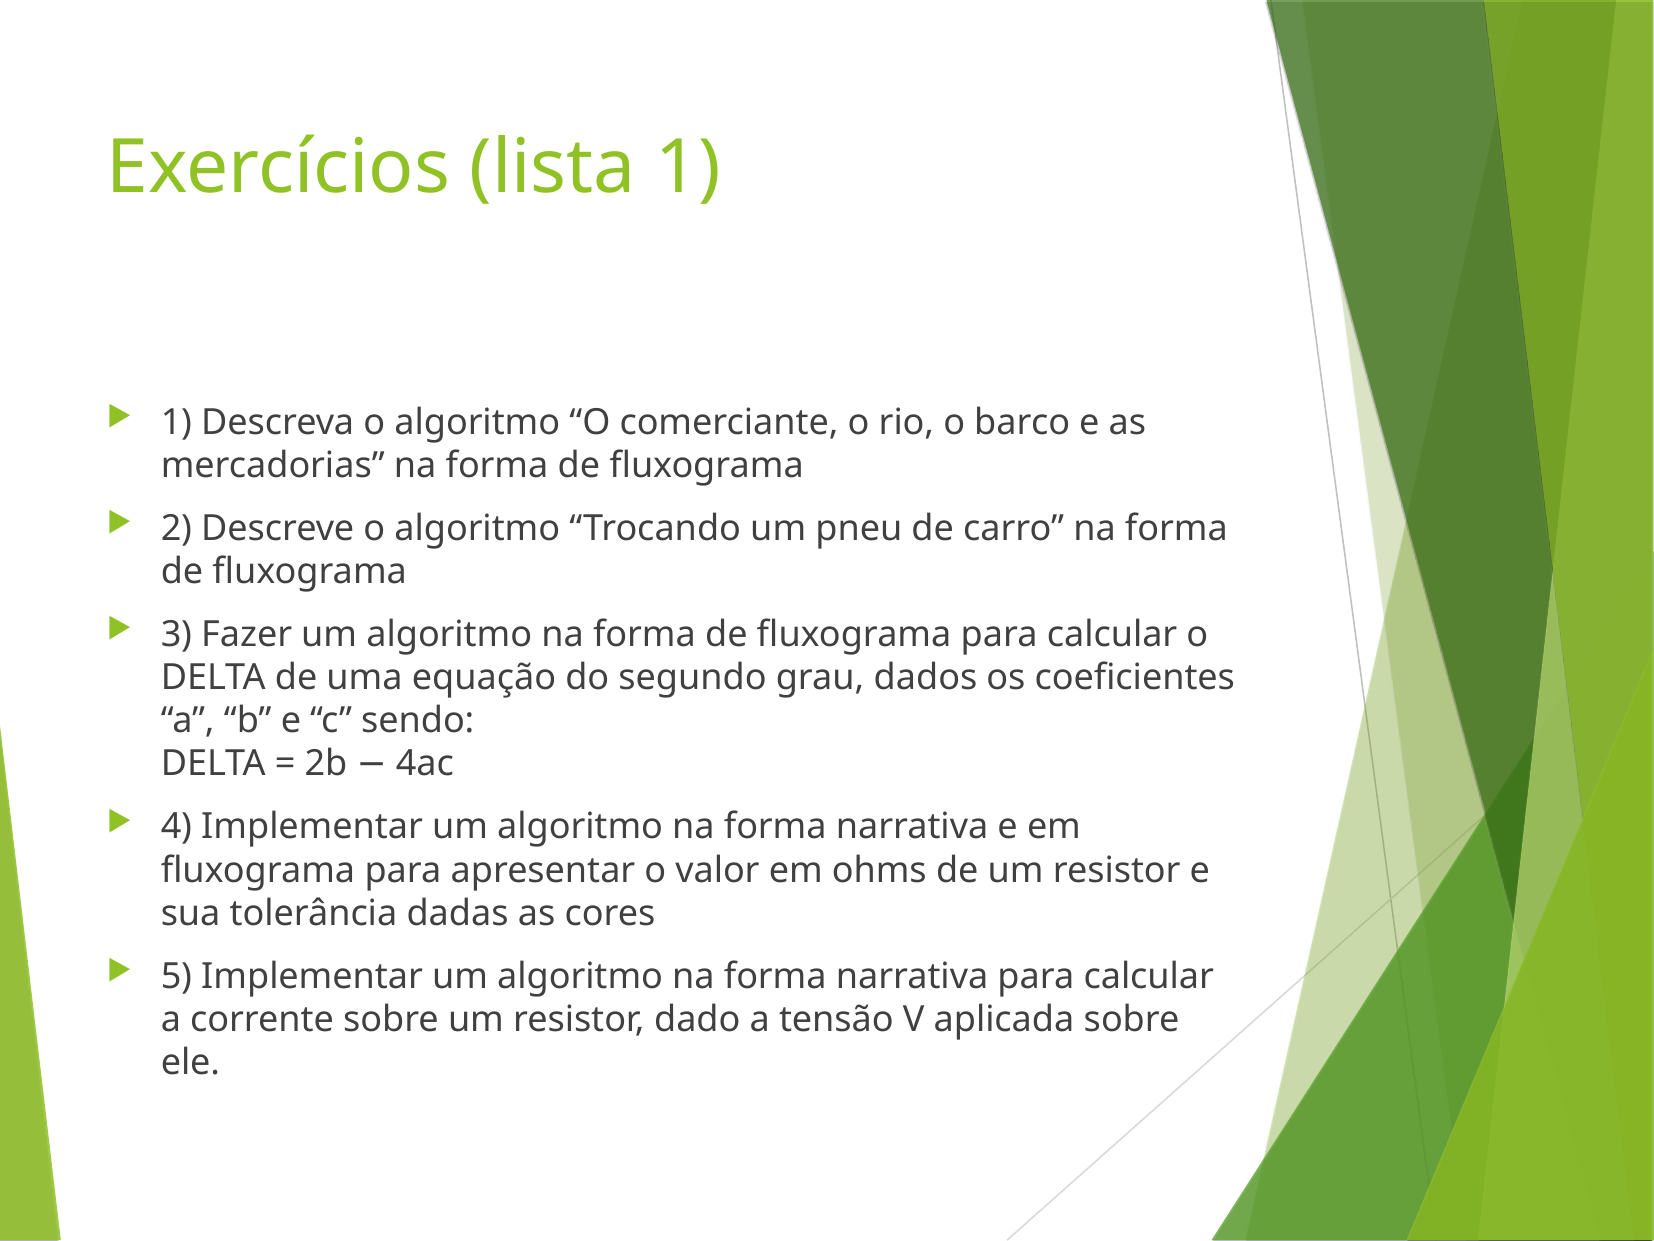

# Exercícios (lista 1)
1) Descreva o algoritmo “O comerciante, o rio, o barco e as mercadorias” na forma de fluxograma
2) Descreve o algoritmo “Trocando um pneu de carro” na forma de fluxograma
3) Fazer um algoritmo na forma de fluxograma para calcular o DELTA de uma equação do segundo grau, dados os coeficientes “a”, “b” e “c” sendo:
DELTA = 2b − 4ac
4) Implementar um algoritmo na forma narrativa e em fluxograma para apresentar o valor em ohms de um resistor e sua tolerância dadas as cores
5) Implementar um algoritmo na forma narrativa para calcular a corrente sobre um resistor, dado a tensão V aplicada sobre ele.